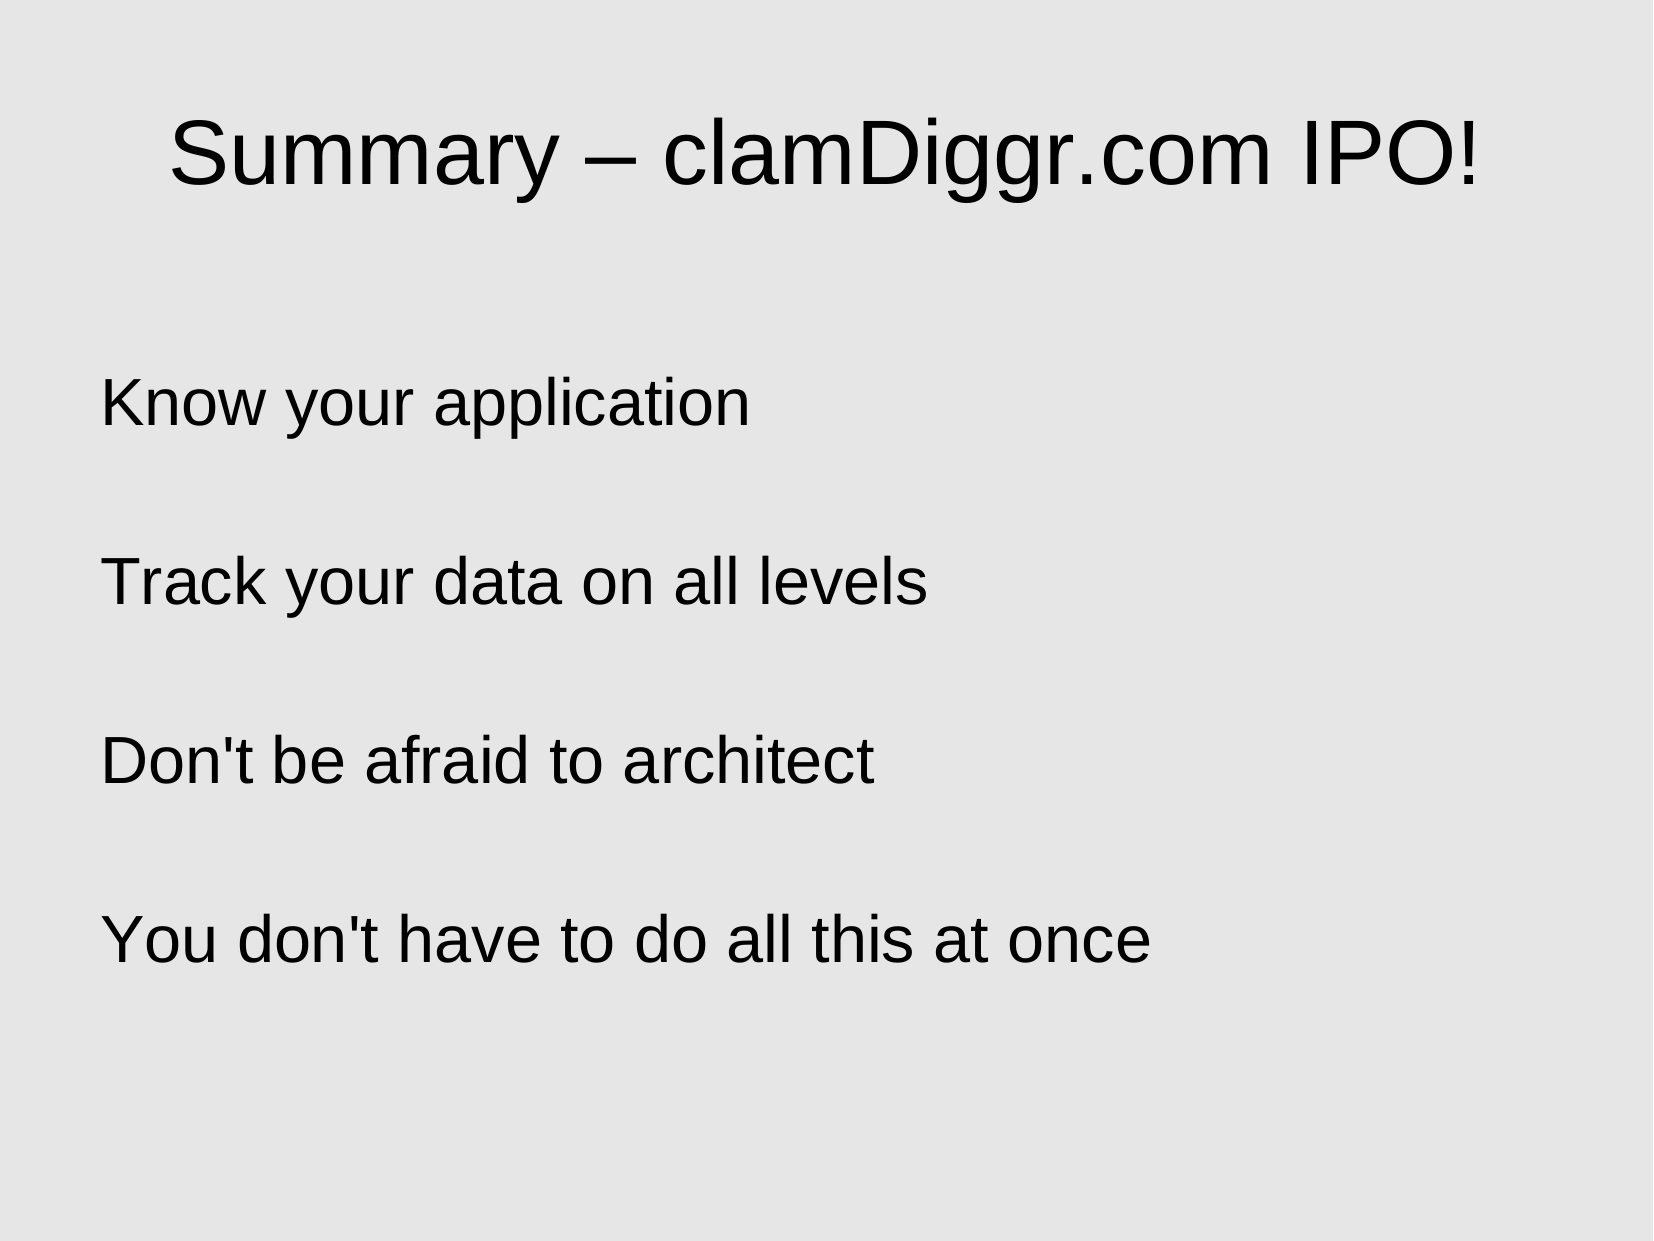

# Summary – clamDiggr.com IPO!
Know your application
Track your data on all levels
Don't be afraid to architect
You don't have to do all this at once